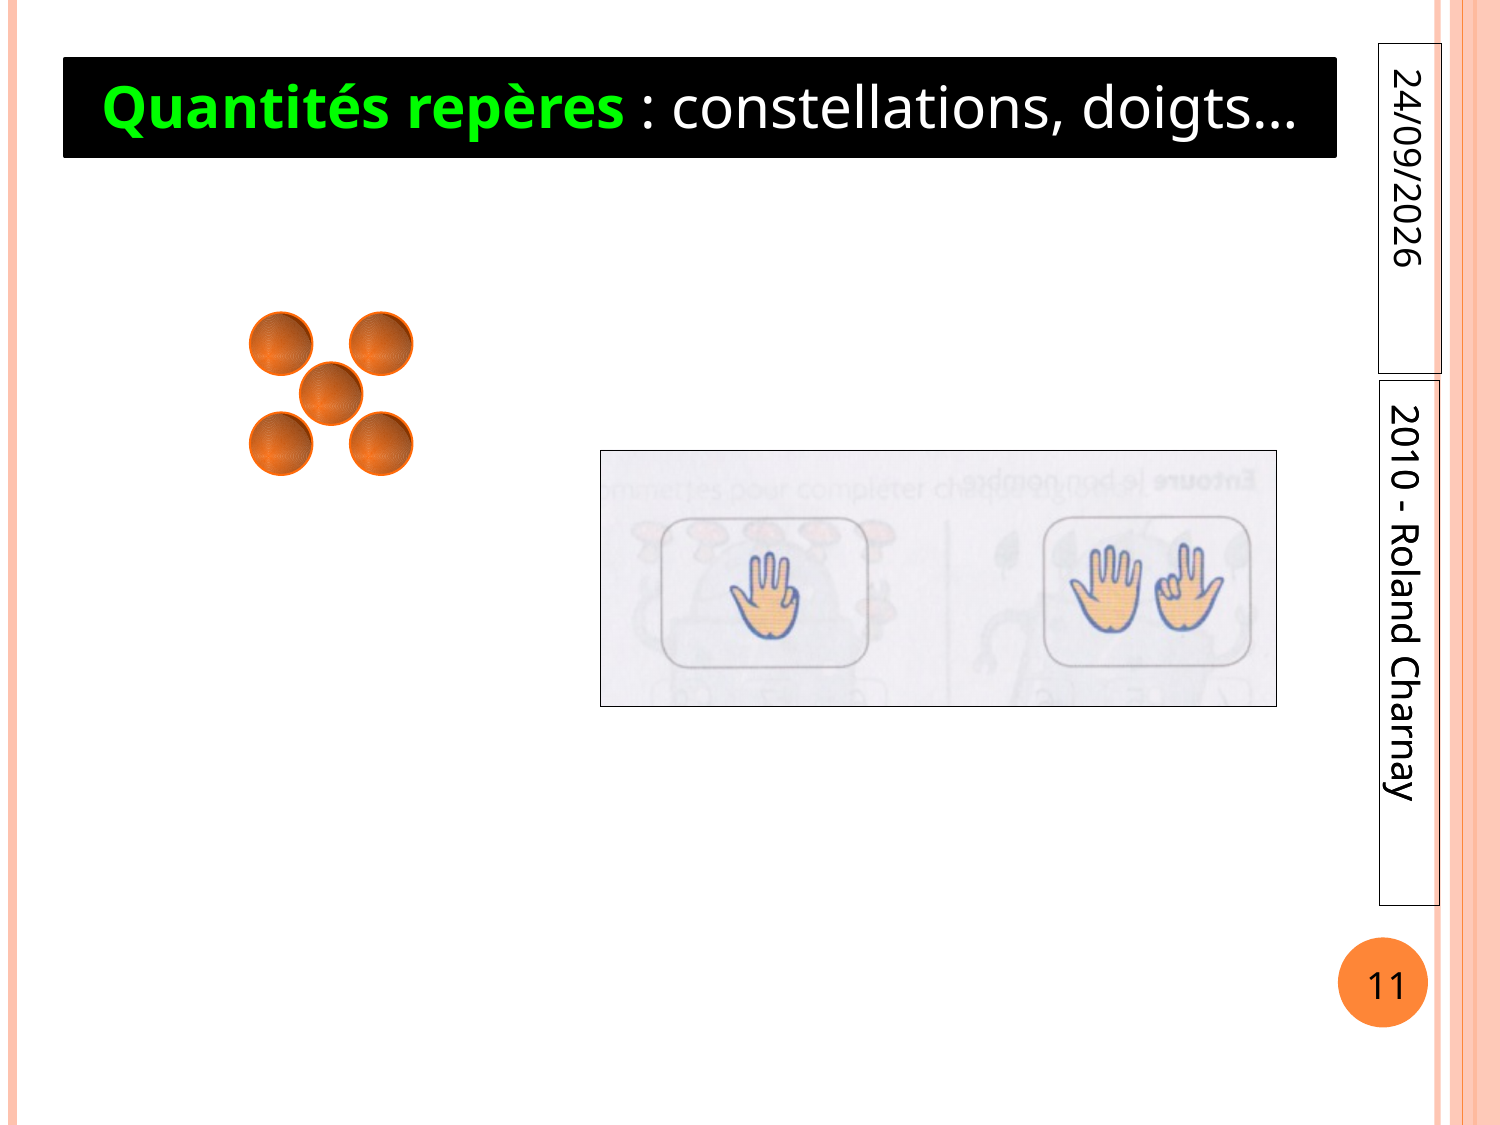

Quantités repères : constellations, doigts…
<footer>2010 - Roland Charnay